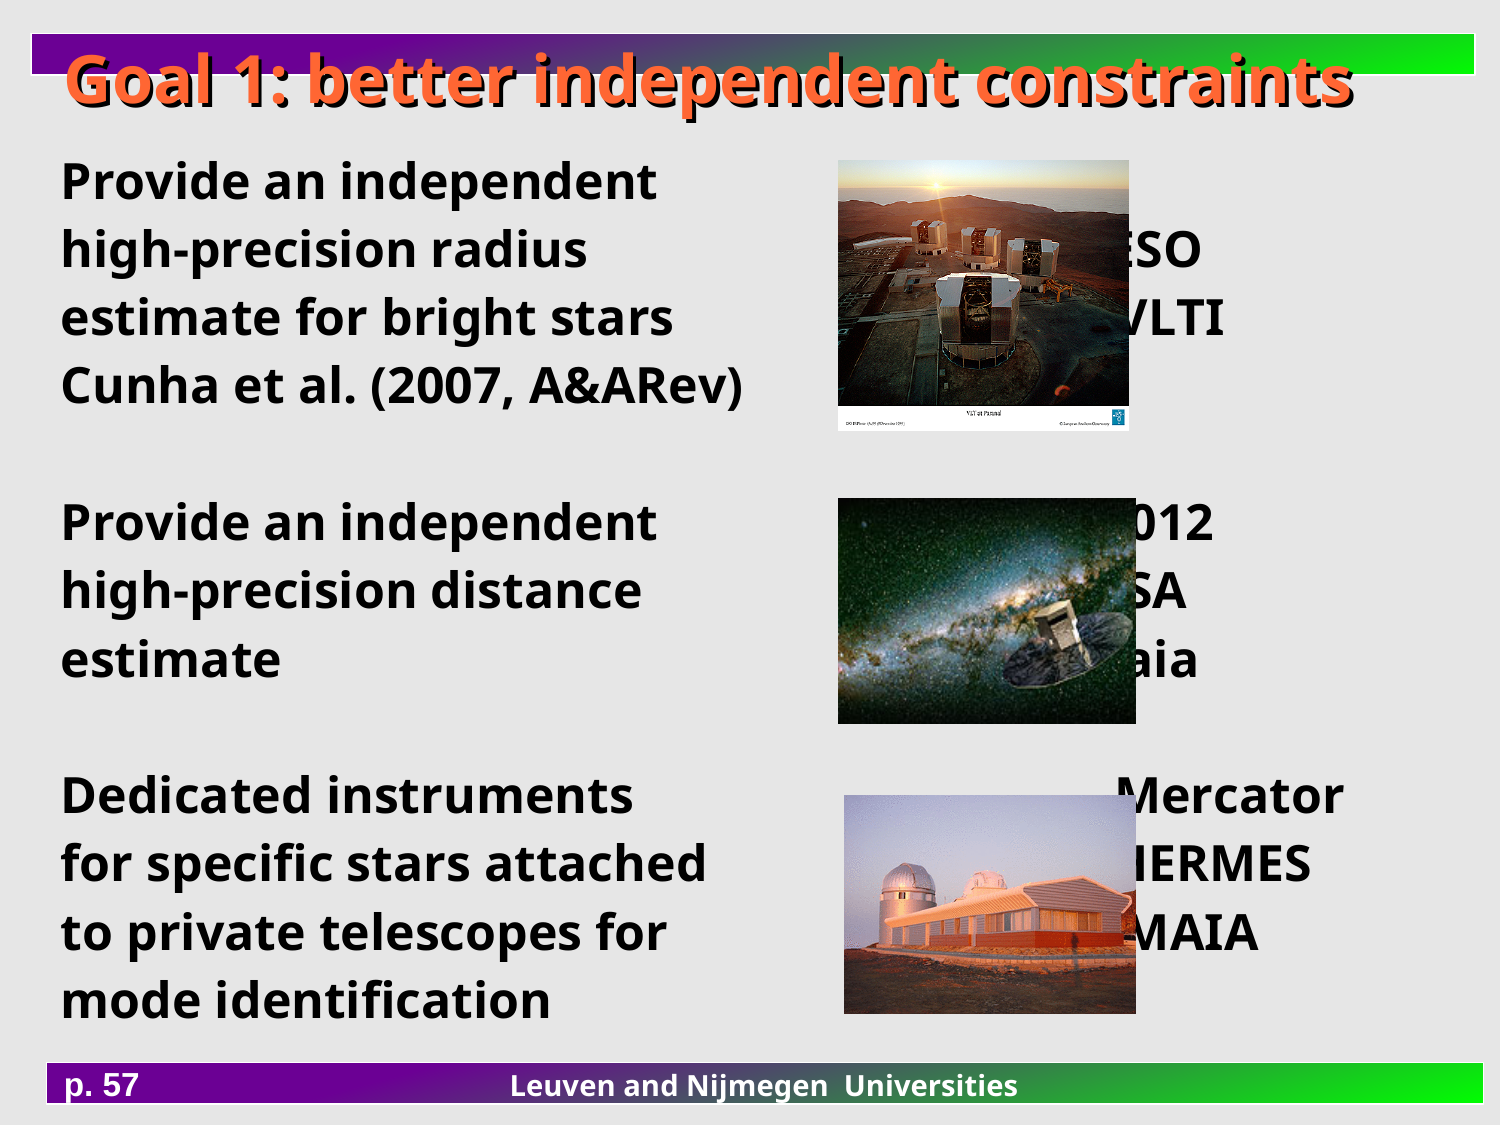

# Goal 1: better independent constraints
Provide an independent
high-precision radius ESO
estimate for bright stars VLTI
Cunha et al. (2007, A&ARev)
Provide an independent 2012
high-precision distance ESA
estimate Gaia
Dedicated instruments Mercator
for specific stars attached HERMES
to private telescopes for MAIA
mode identification